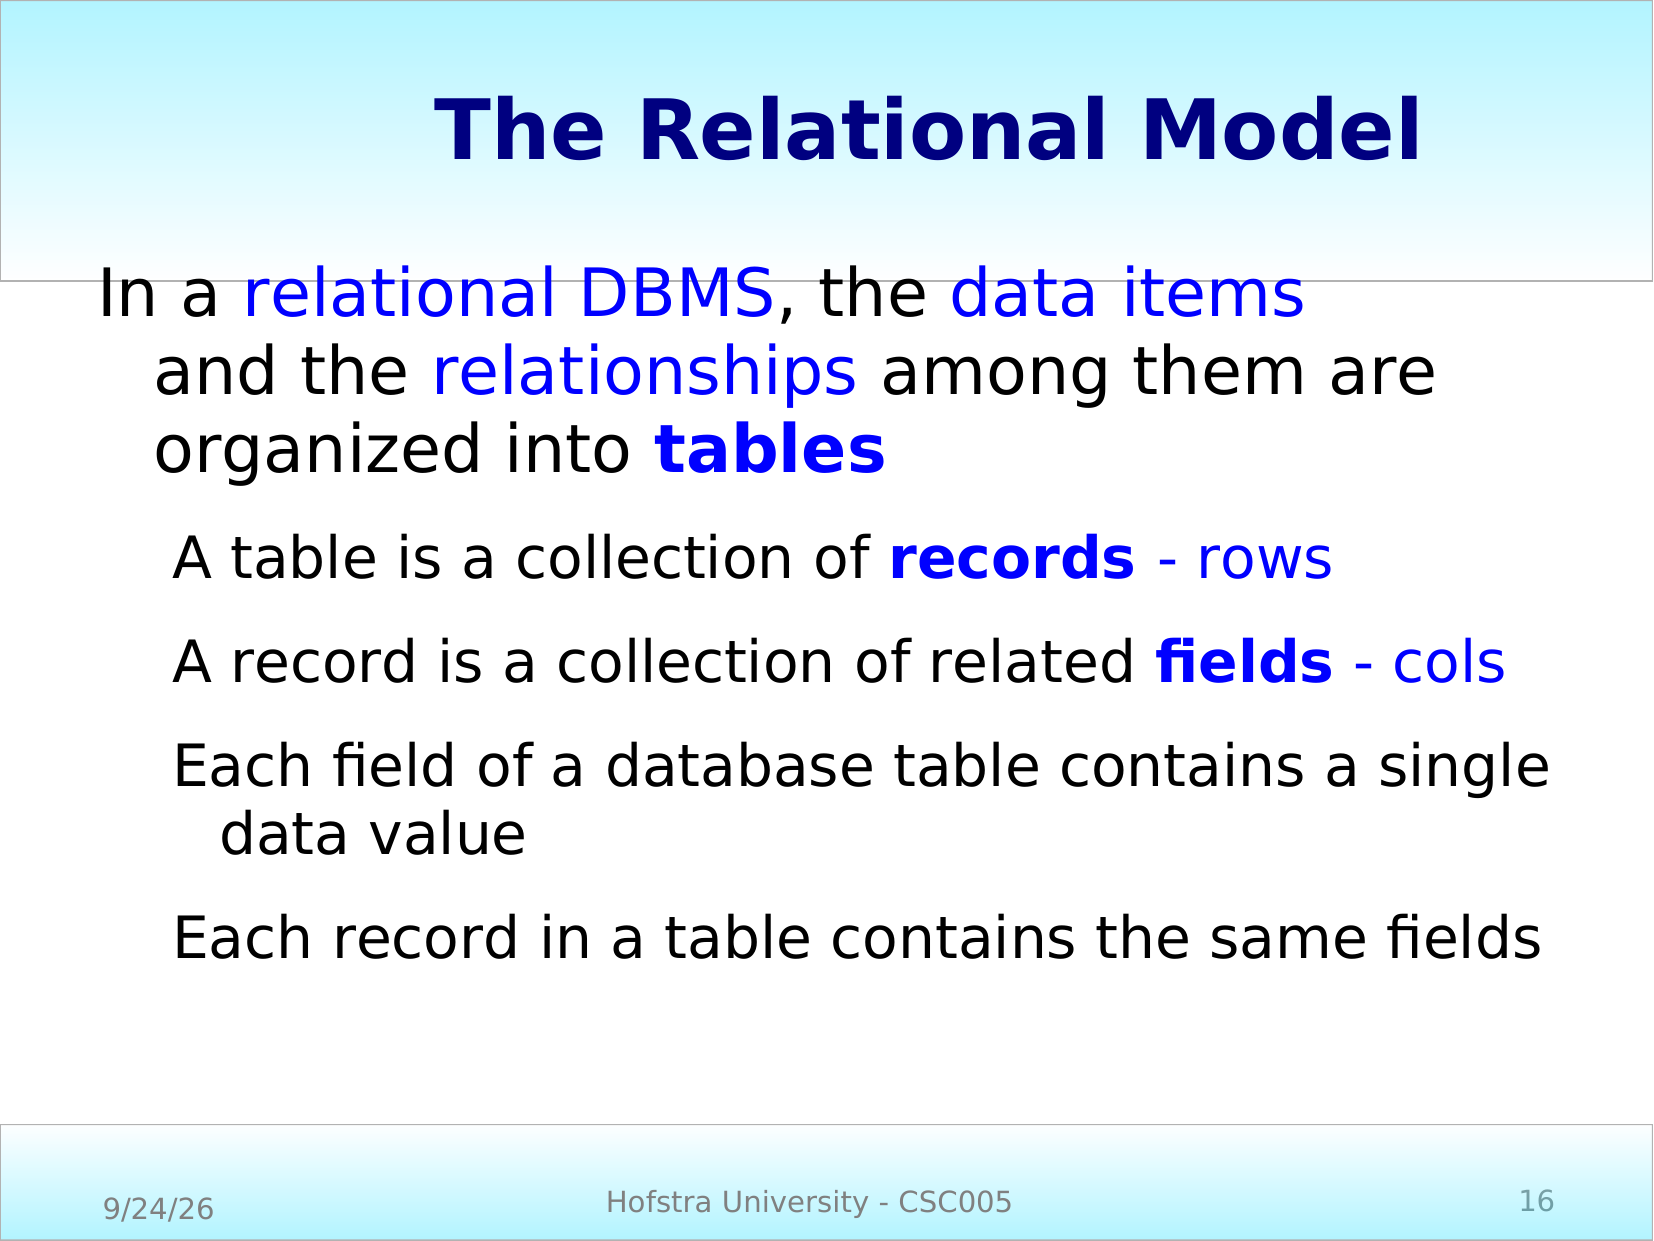

# The Relational Model
In a relational DBMS, the data items
and the relationships among them are
organized into tables
A table is a collection of records - rows
A record is a collection of related fields - cols
Each field of a database table contains a single data value
Each record in a table contains the same fields
16
Hofstra University - CSC005